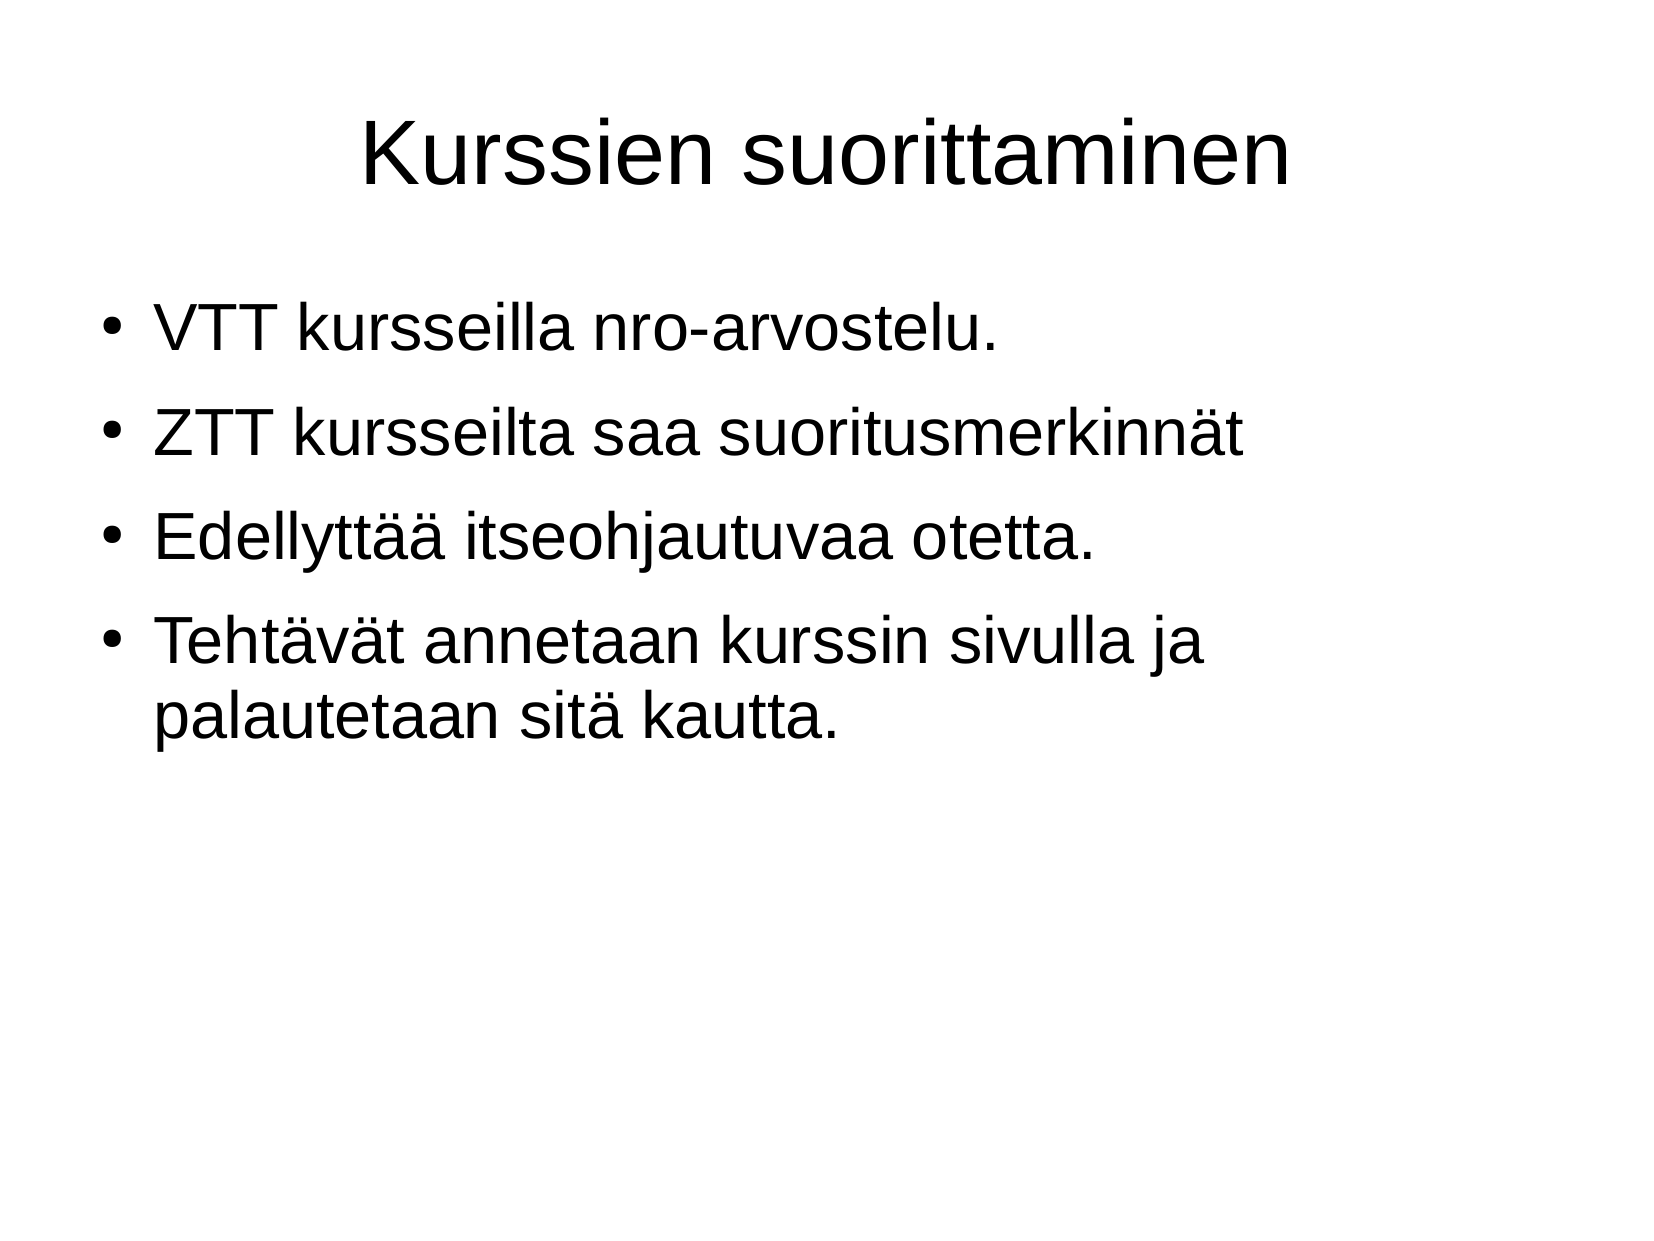

# Kurssien suorittaminen
VTT kursseilla nro-arvostelu.
ZTT kursseilta saa suoritusmerkinnät
Edellyttää itseohjautuvaa otetta.
Tehtävät annetaan kurssin sivulla ja palautetaan sitä kautta.